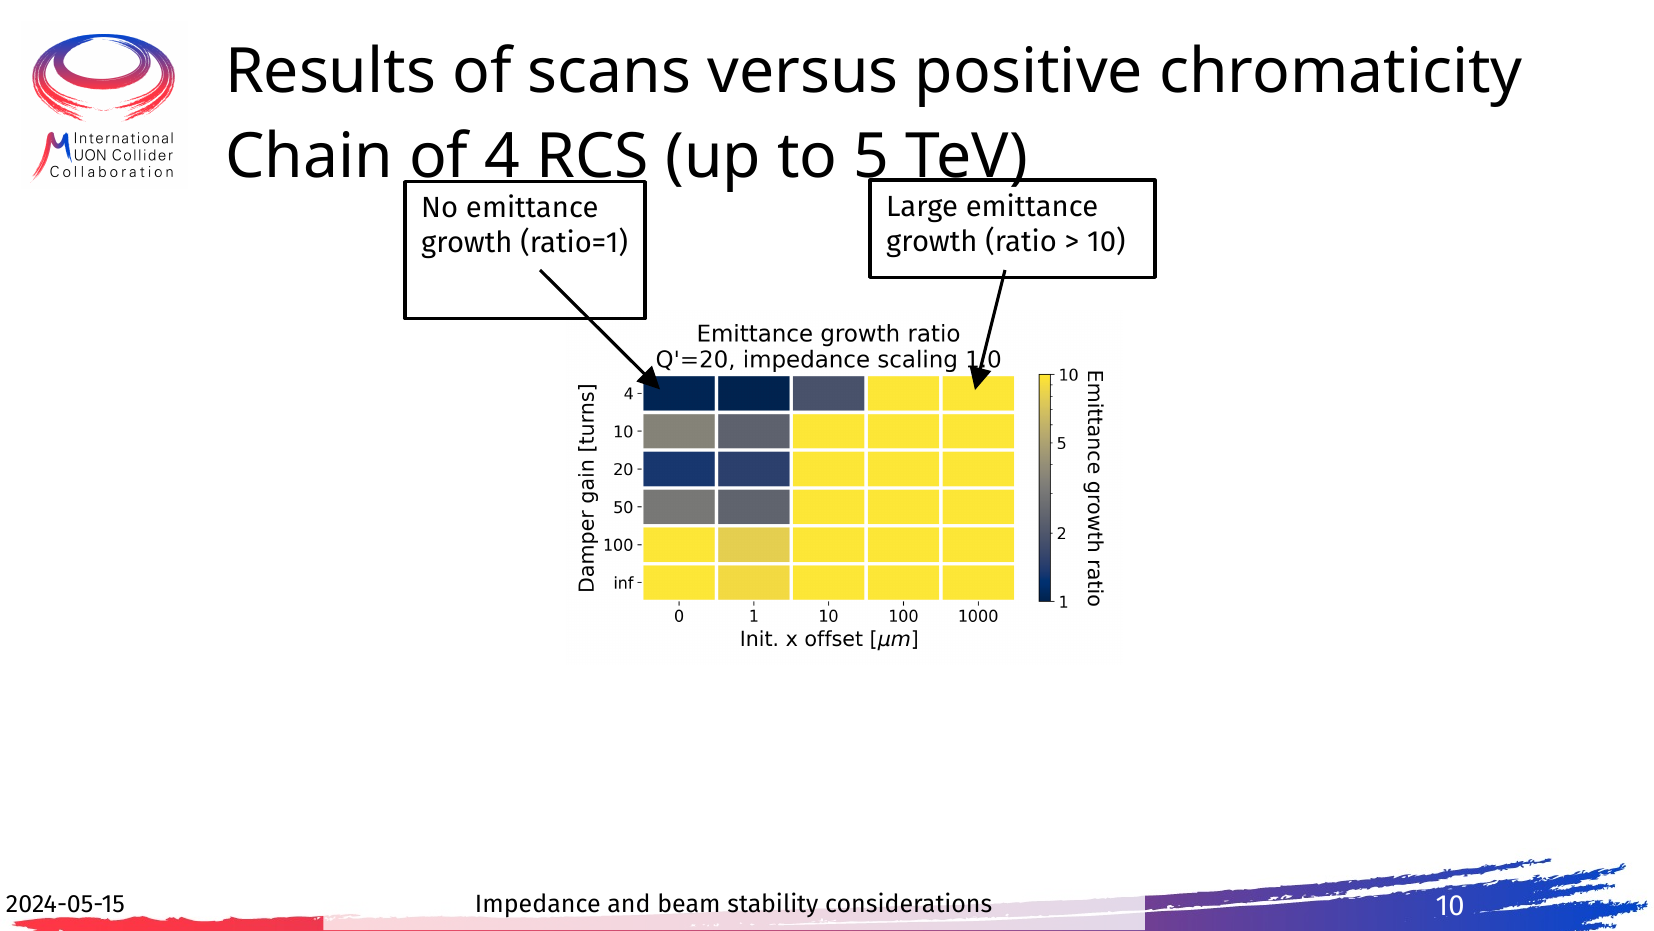

# Results of scans versus positive chromaticity Chain of 4 RCS (up to 5 TeV)
Large emittance growth (ratio > 10)
No emittance growth (ratio=1)
2024-05-15
Impedance and beam stability considerations
10